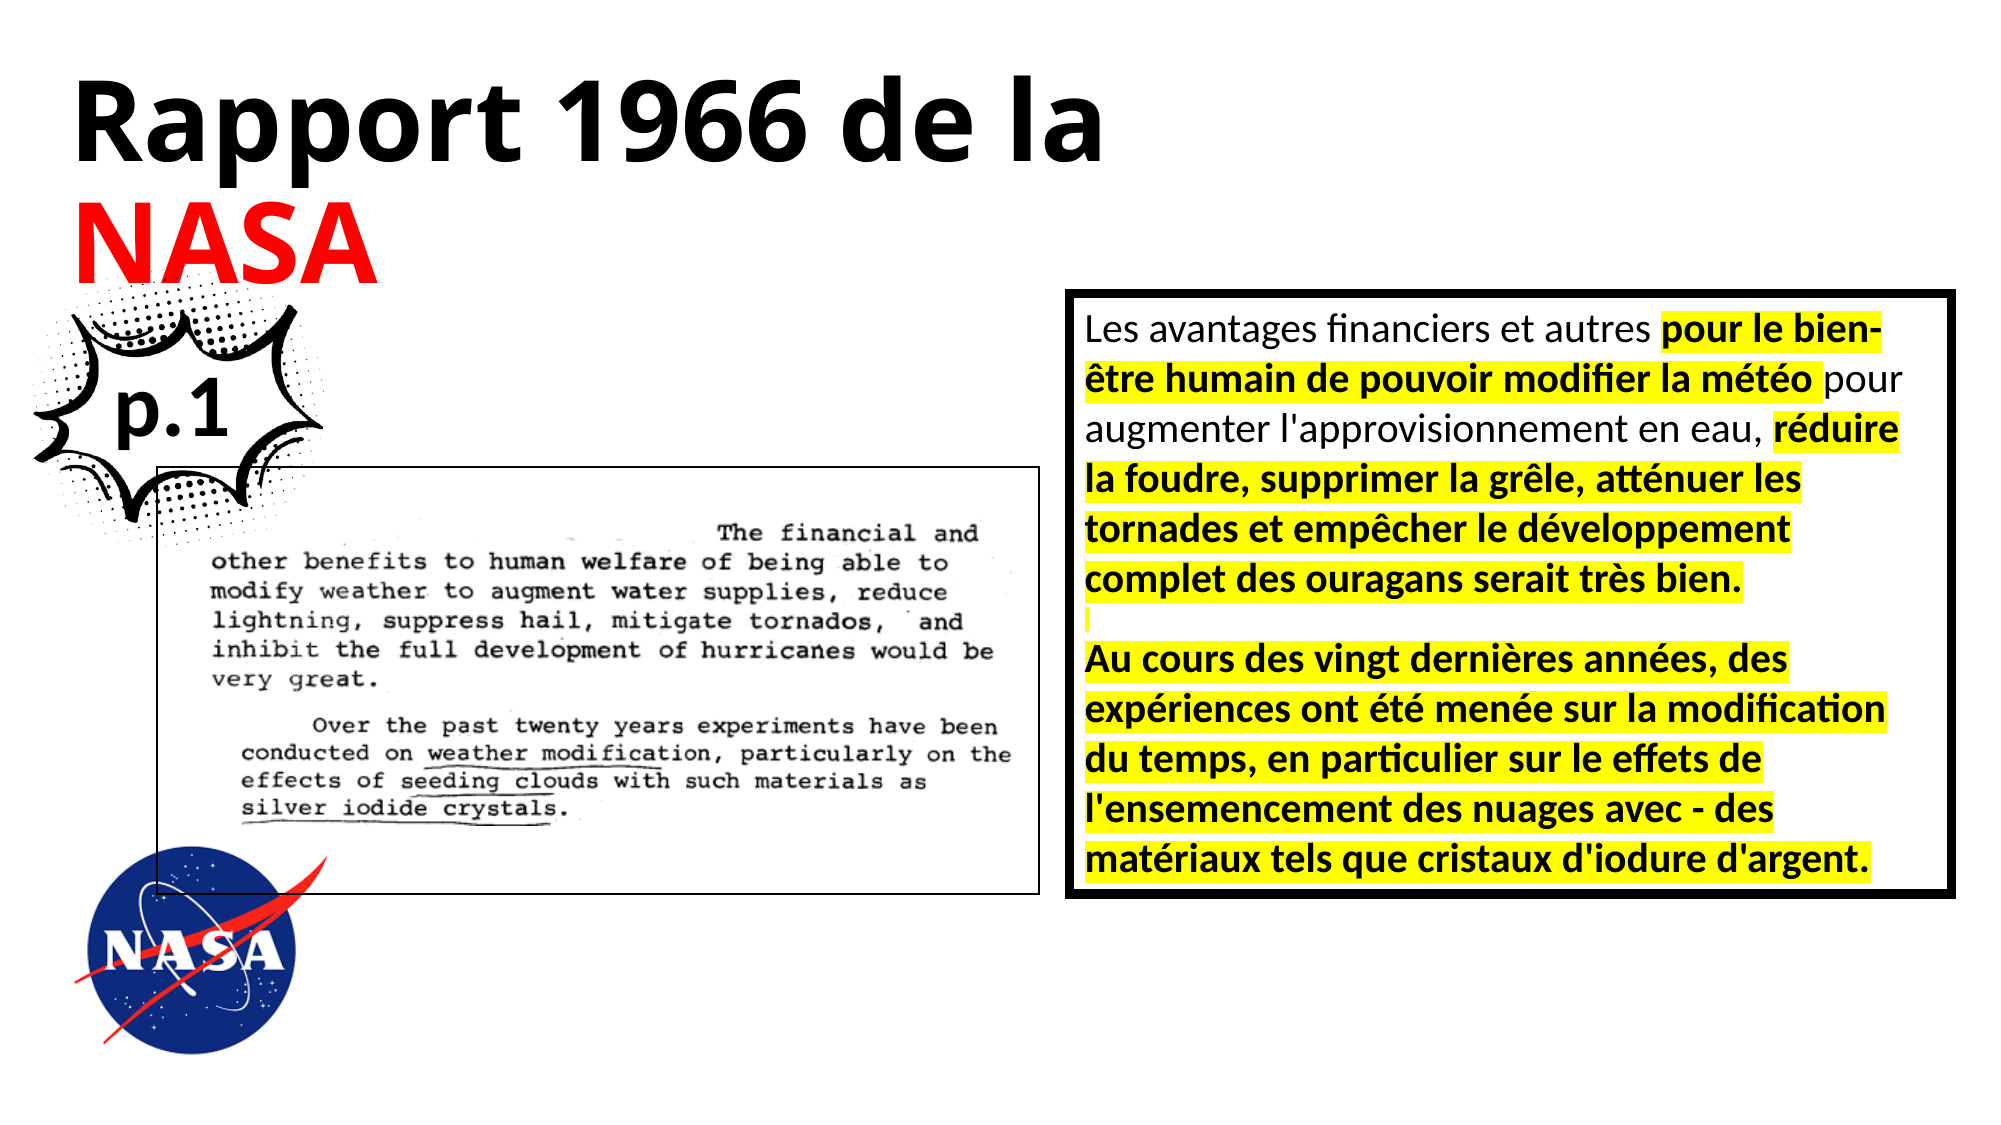

Rapport 1966 de la NASA
Les avantages financiers et autres pour le bien-être humain de pouvoir modifier la météo pour augmenter l'approvisionnement en eau, réduire la foudre, supprimer la grêle, atténuer les tornades et empêcher le développement complet des ouragans serait très bien.
Au cours des vingt dernières années, des expériences ont été menée sur la modification du temps, en particulier sur le effets de l'ensemencement des nuages ​​avec - des matériaux tels que cristaux d'iodure d'argent.
p.1